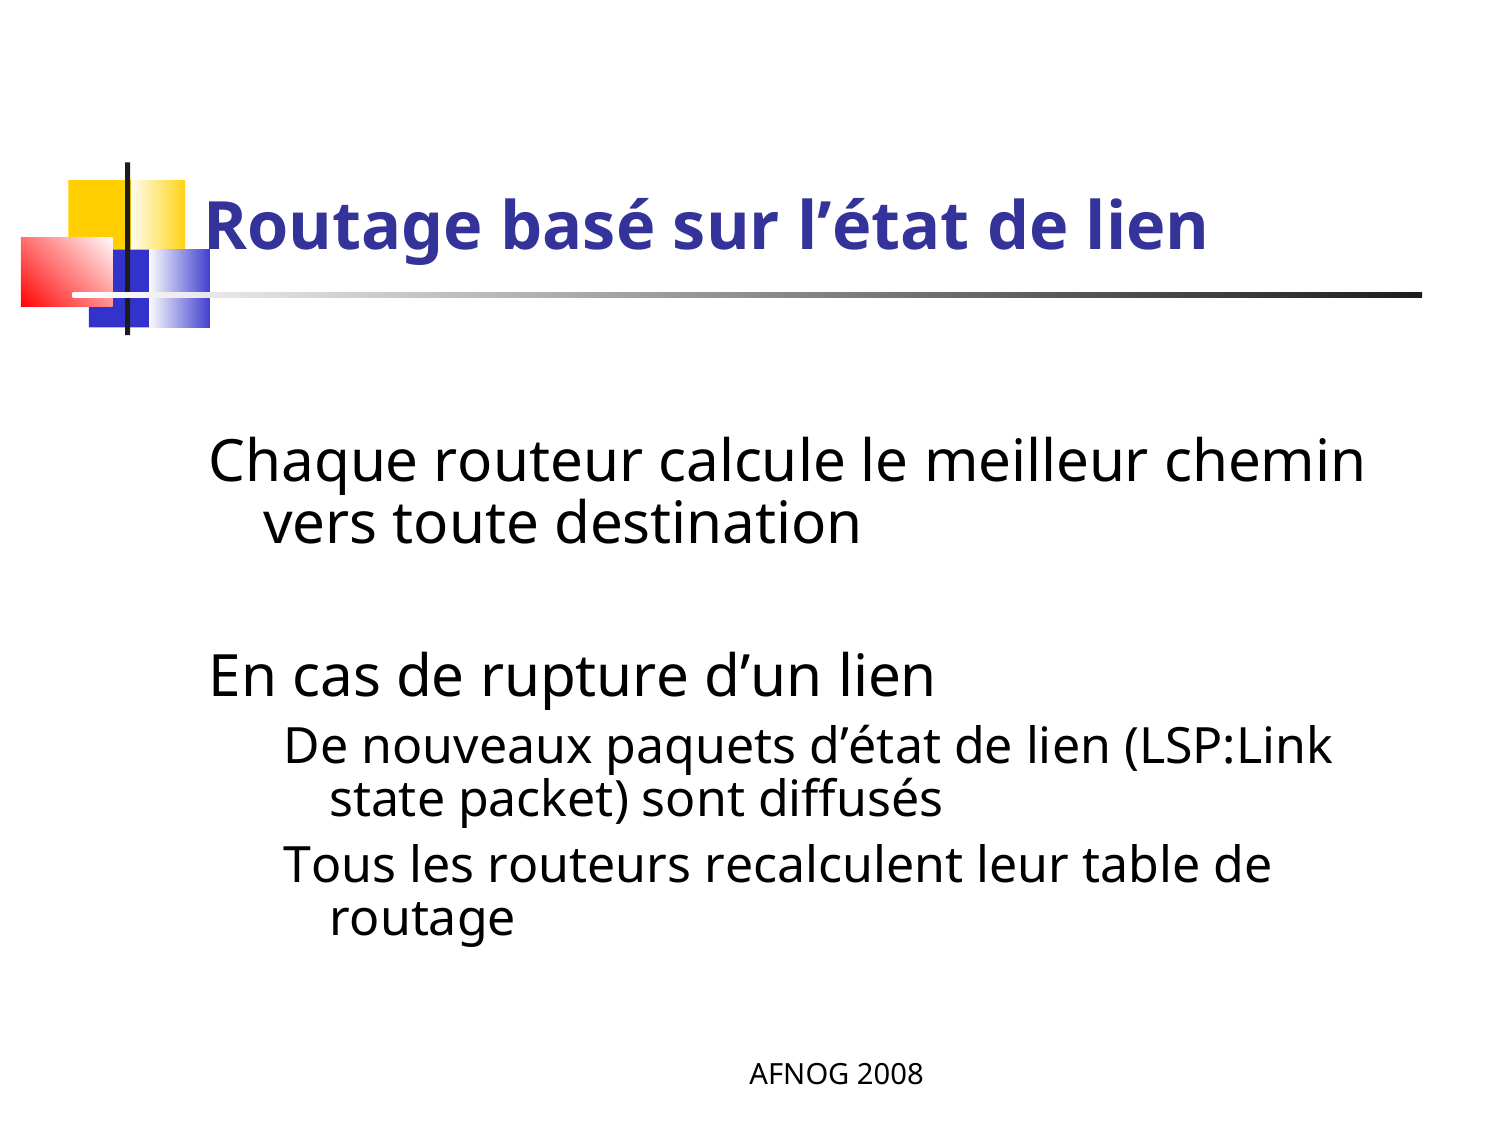

# Routage basé sur l’état de lien
Chaque routeur calcule le meilleur chemin vers toute destination
En cas de rupture d’un lien
De nouveaux paquets d’état de lien (LSP:Link state packet) sont diffusés
Tous les routeurs recalculent leur table de routage
AFNOG 2008